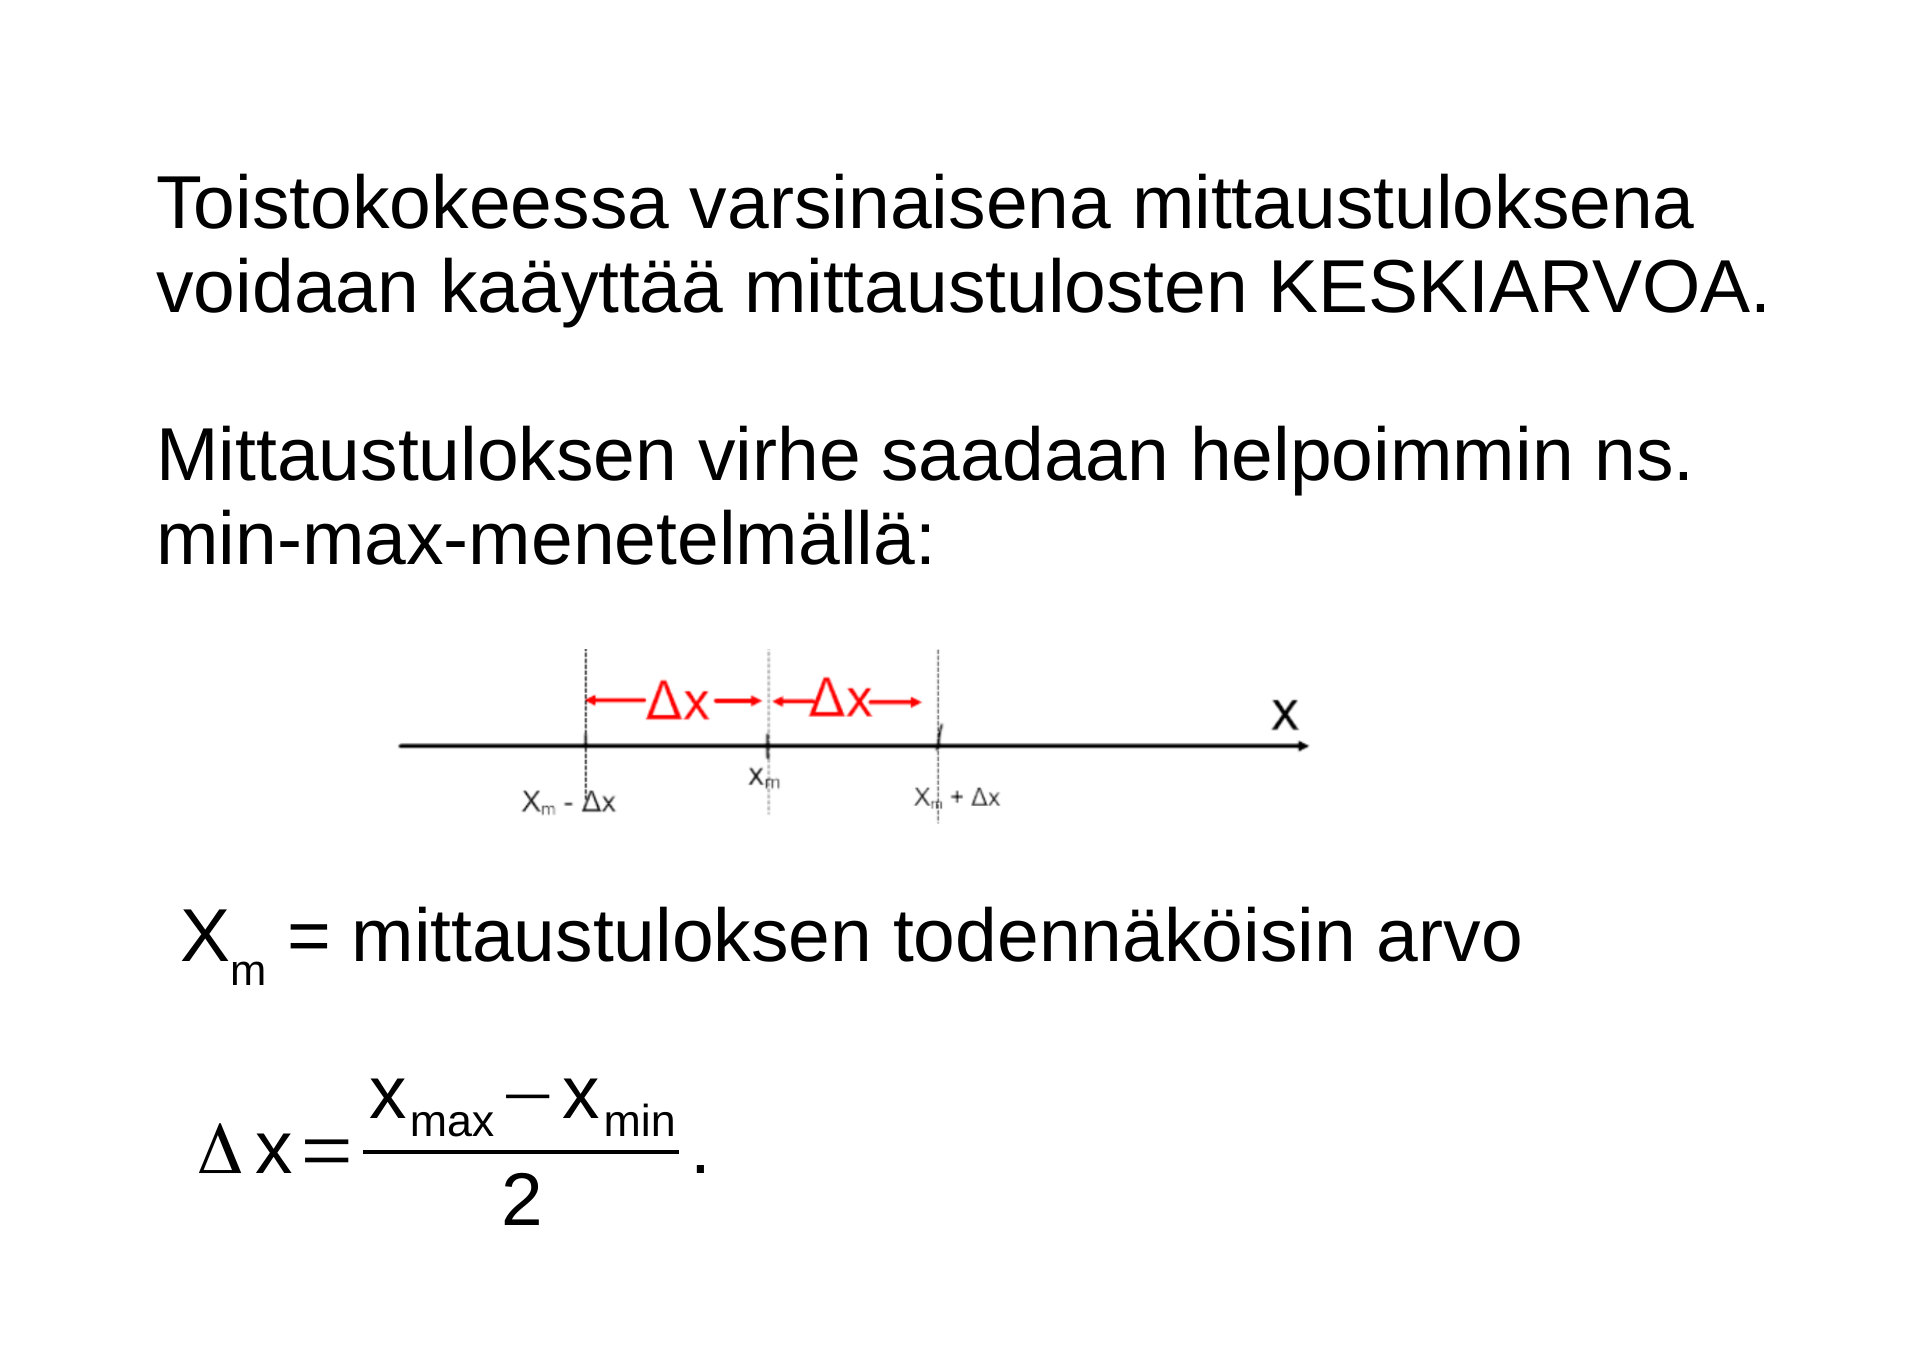

Toistokokeessa varsinaisena mittaustuloksena
voidaan kaäyttää mittaustulosten KESKIARVOA.
Mittaustuloksen virhe saadaan helpoimmin ns. min-max-menetelmällä:
Xm = mittaustuloksen todennäköisin arvo